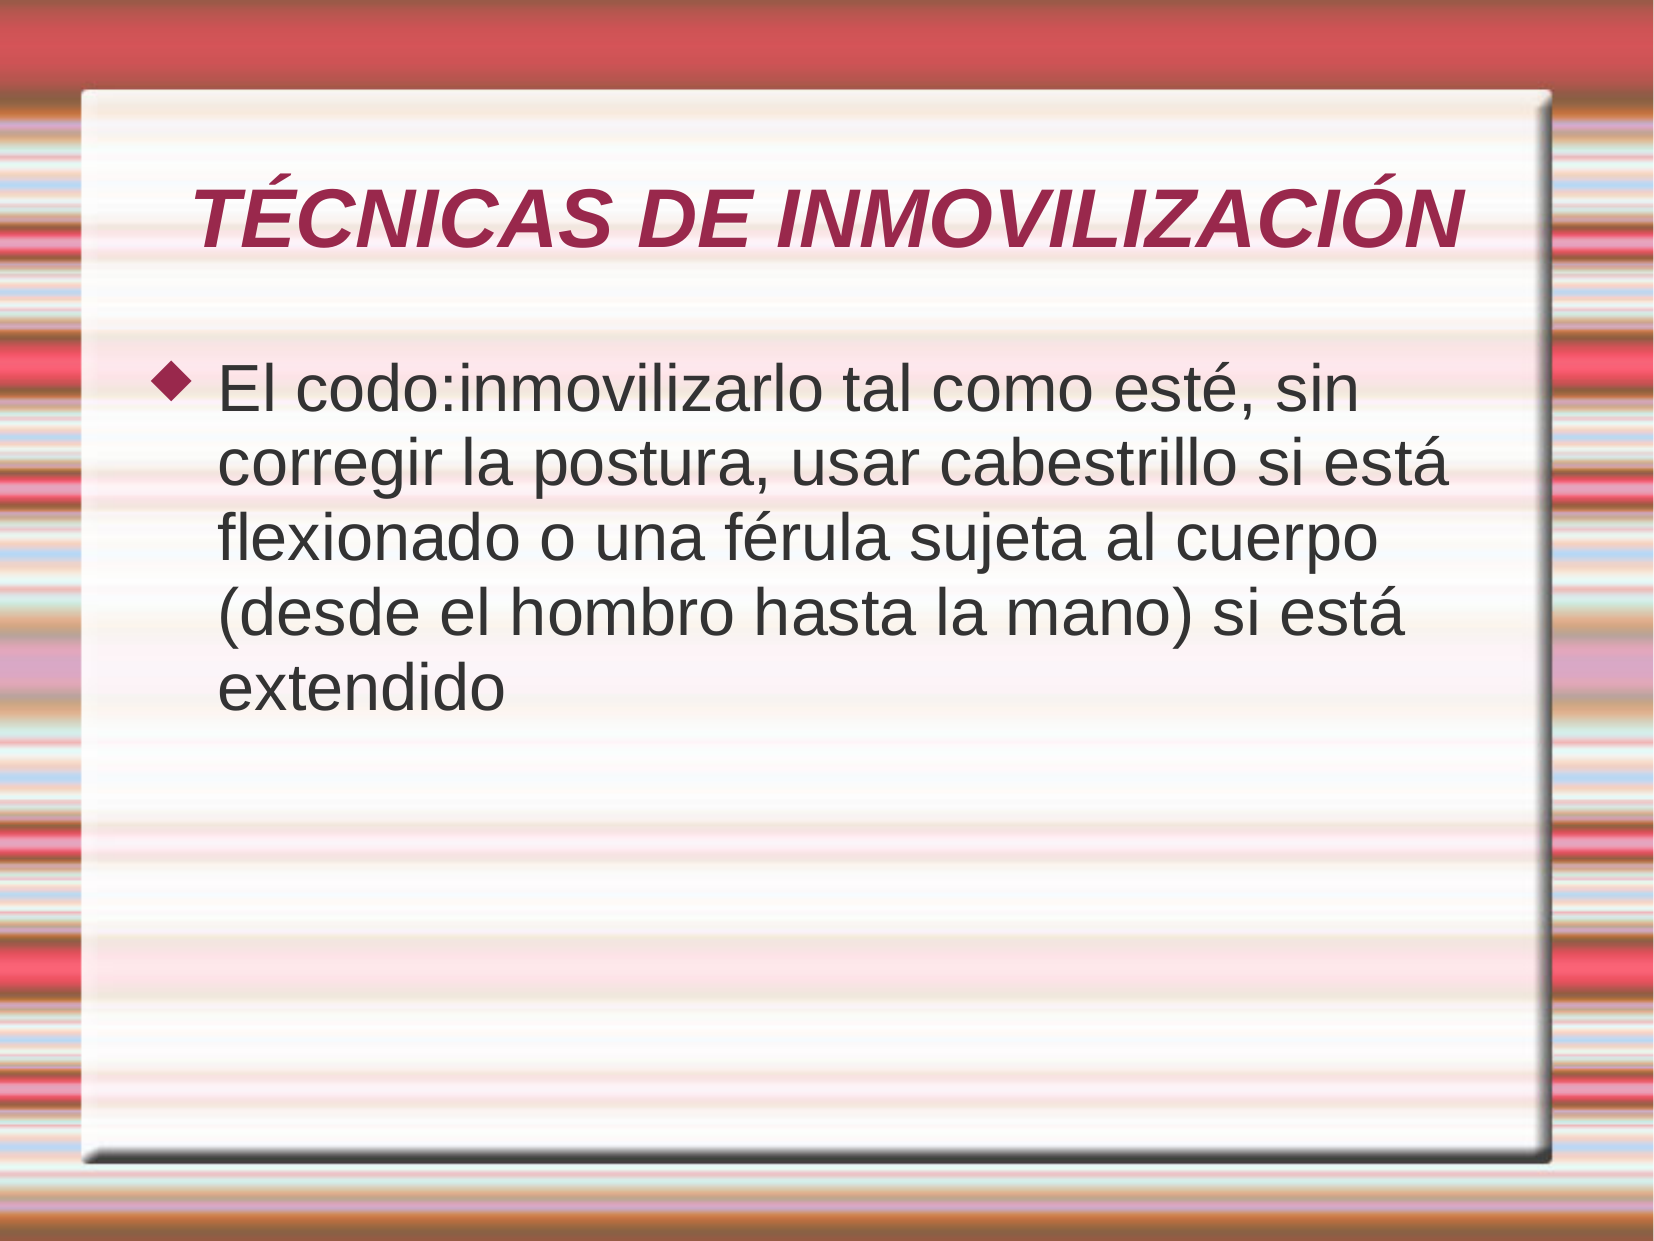

# TÉCNICAS DE INMOVILIZACIÓN
El codo:inmovilizarlo tal como esté, sin corregir la postura, usar cabestrillo si está flexionado o una férula sujeta al cuerpo (desde el hombro hasta la mano) si está extendido